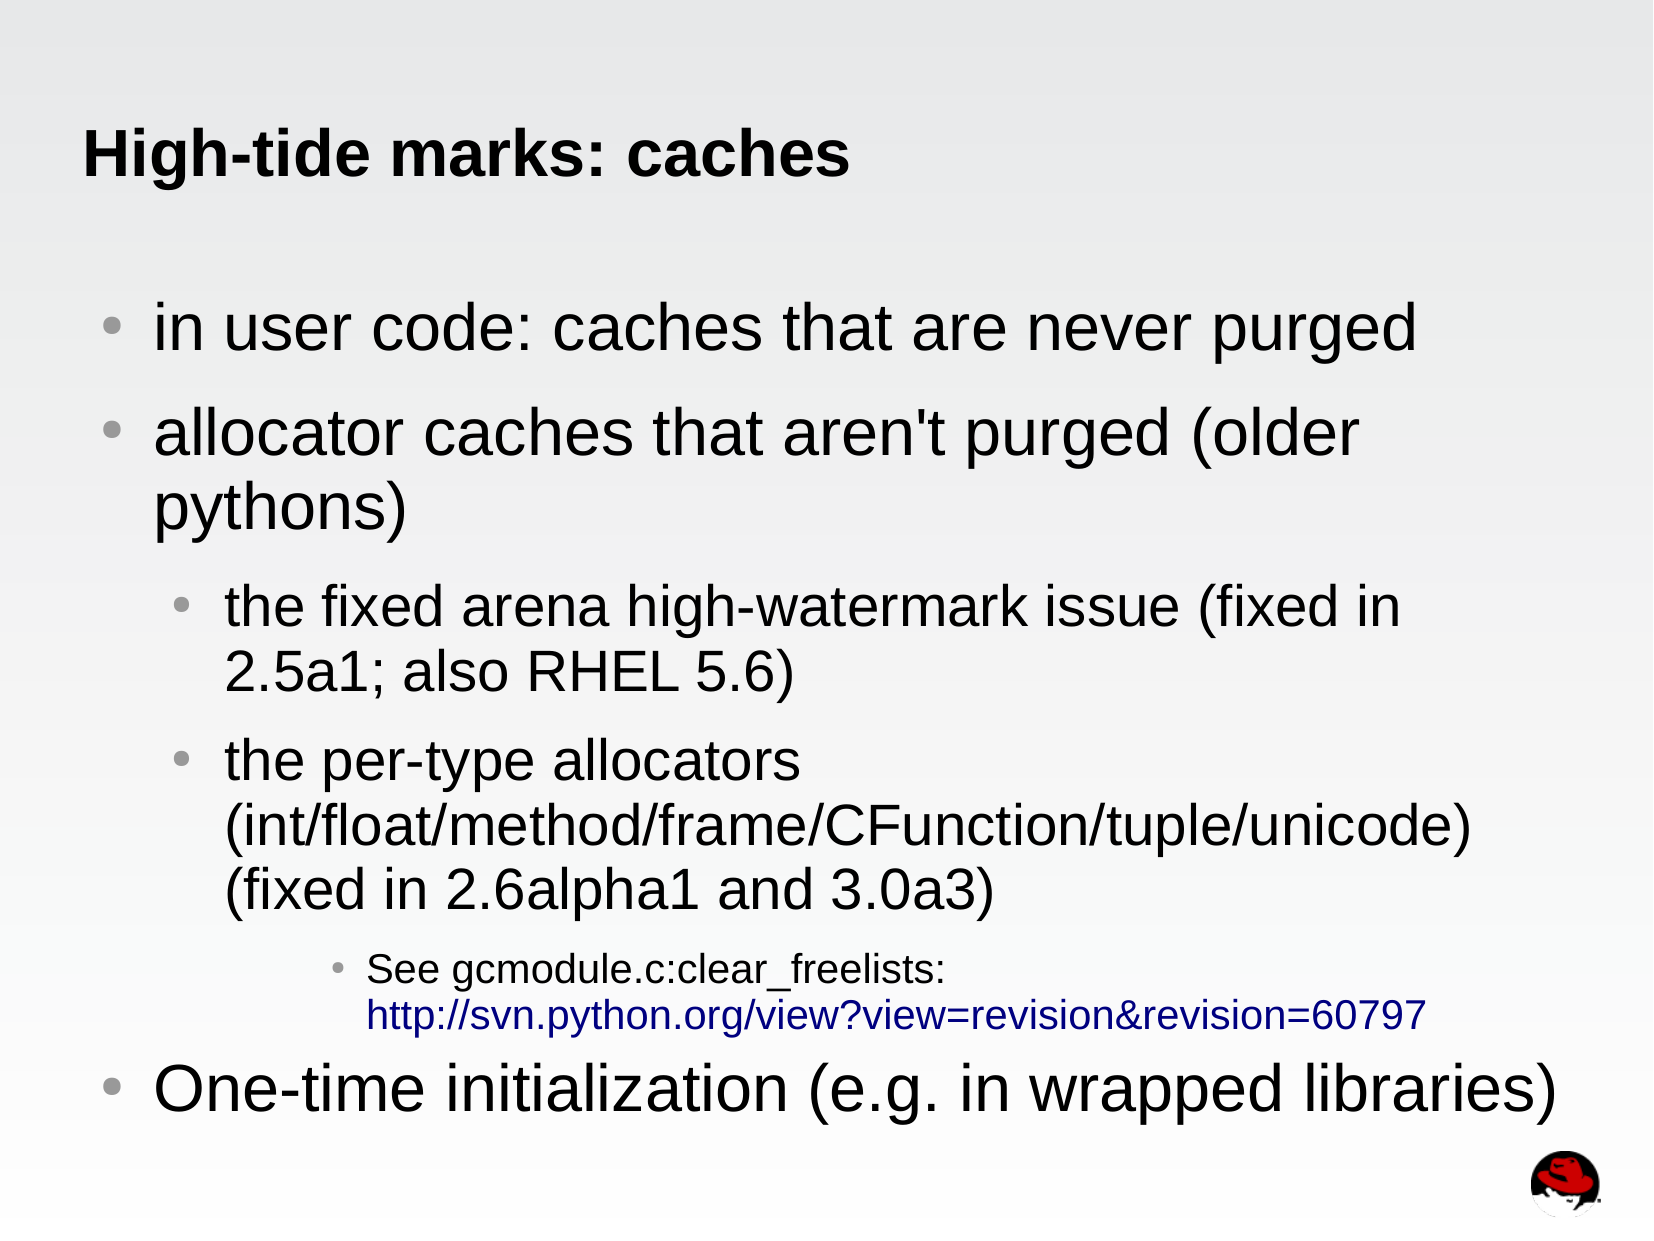

# High-tide marks: caches
in user code: caches that are never purged
allocator caches that aren't purged (older pythons)
the fixed arena high-watermark issue (fixed in 2.5a1; also RHEL 5.6)
the per-type allocators (int/float/method/frame/CFunction/tuple/unicode) (fixed in 2.6alpha1 and 3.0a3)
See gcmodule.c:clear_freelists: http://svn.python.org/view?view=revision&revision=60797
One-time initialization (e.g. in wrapped libraries)